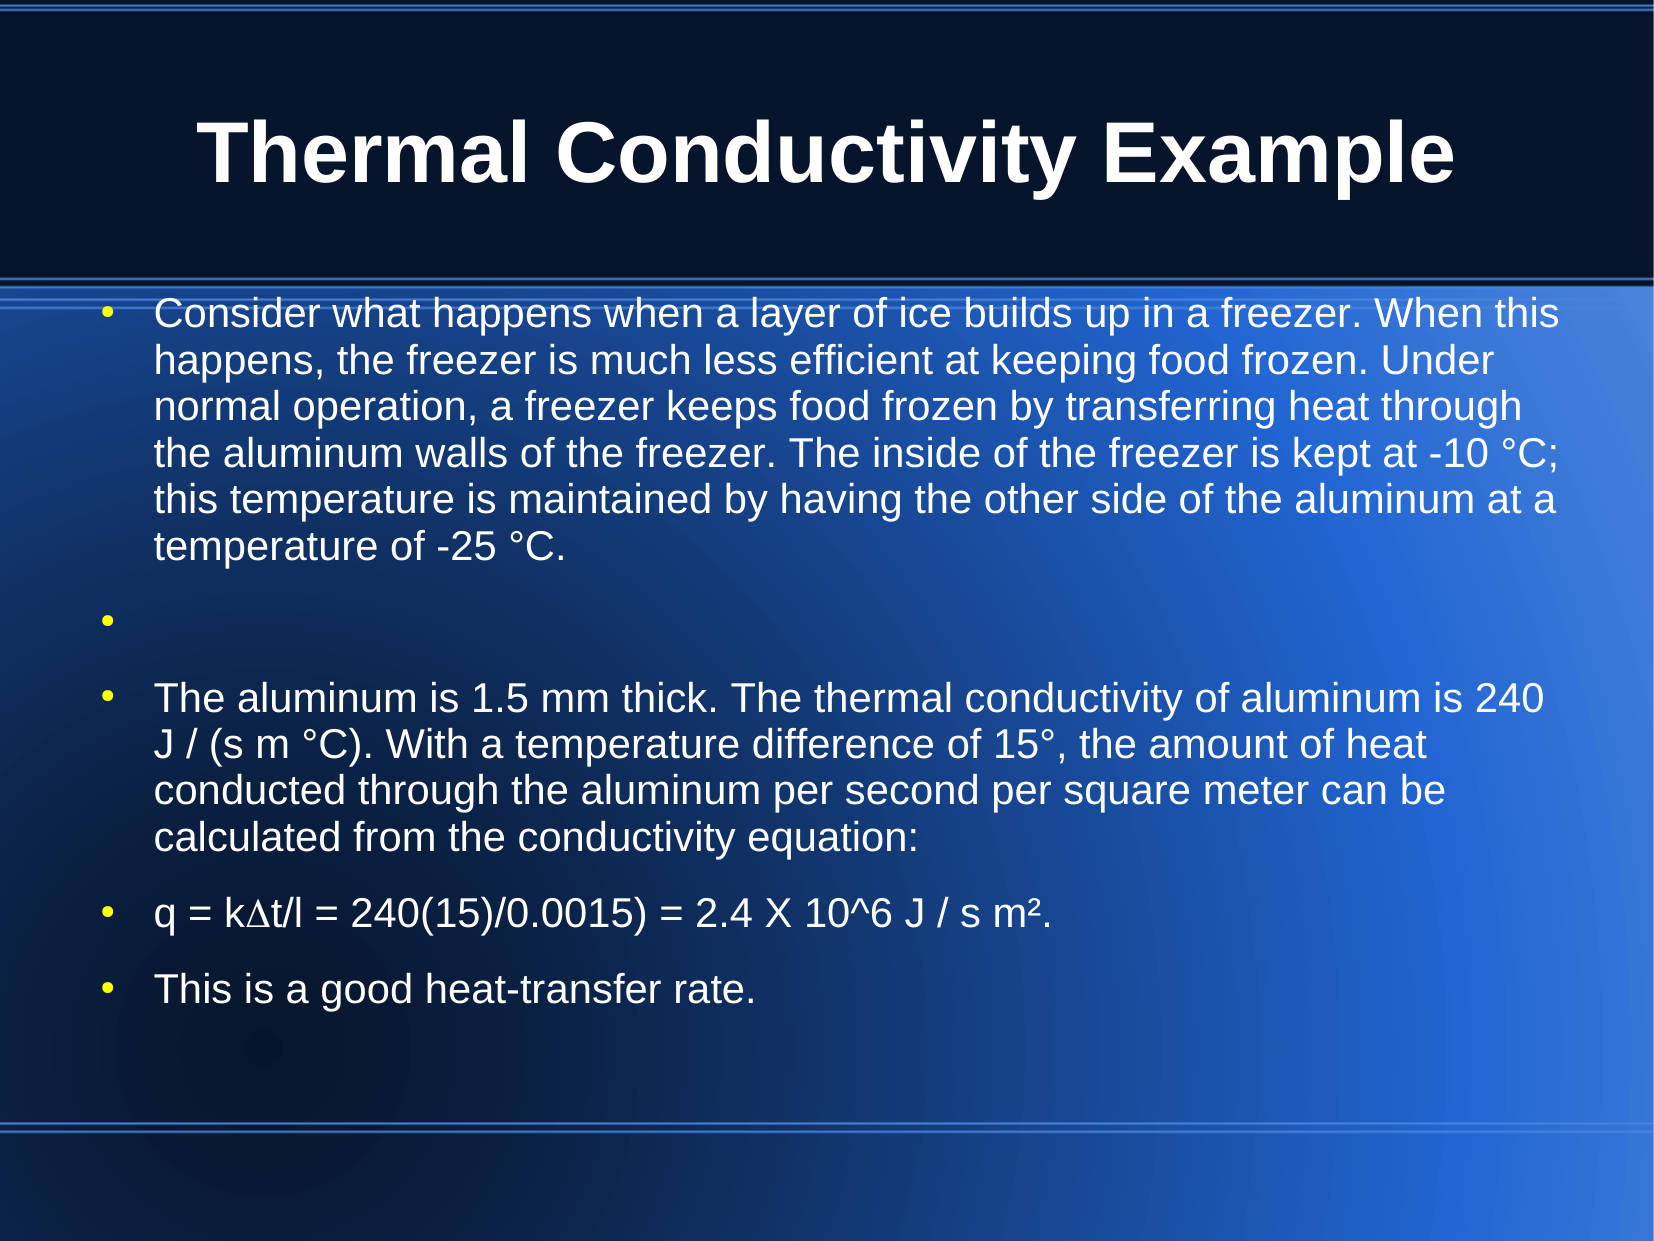

# Thermal Conductivity Example
Consider what happens when a layer of ice builds up in a freezer. When this happens, the freezer is much less efficient at keeping food frozen. Under normal operation, a freezer keeps food frozen by transferring heat through the aluminum walls of the freezer. The inside of the freezer is kept at -10 °C; this temperature is maintained by having the other side of the aluminum at a temperature of -25 °C.
The aluminum is 1.5 mm thick. The thermal conductivity of aluminum is 240 J / (s m °C). With a temperature difference of 15°, the amount of heat conducted through the aluminum per second per square meter can be calculated from the conductivity equation:
q = kDt/l = 240(15)/0.0015) = 2.4 X 10^6 J / s m².
This is a good heat-transfer rate.